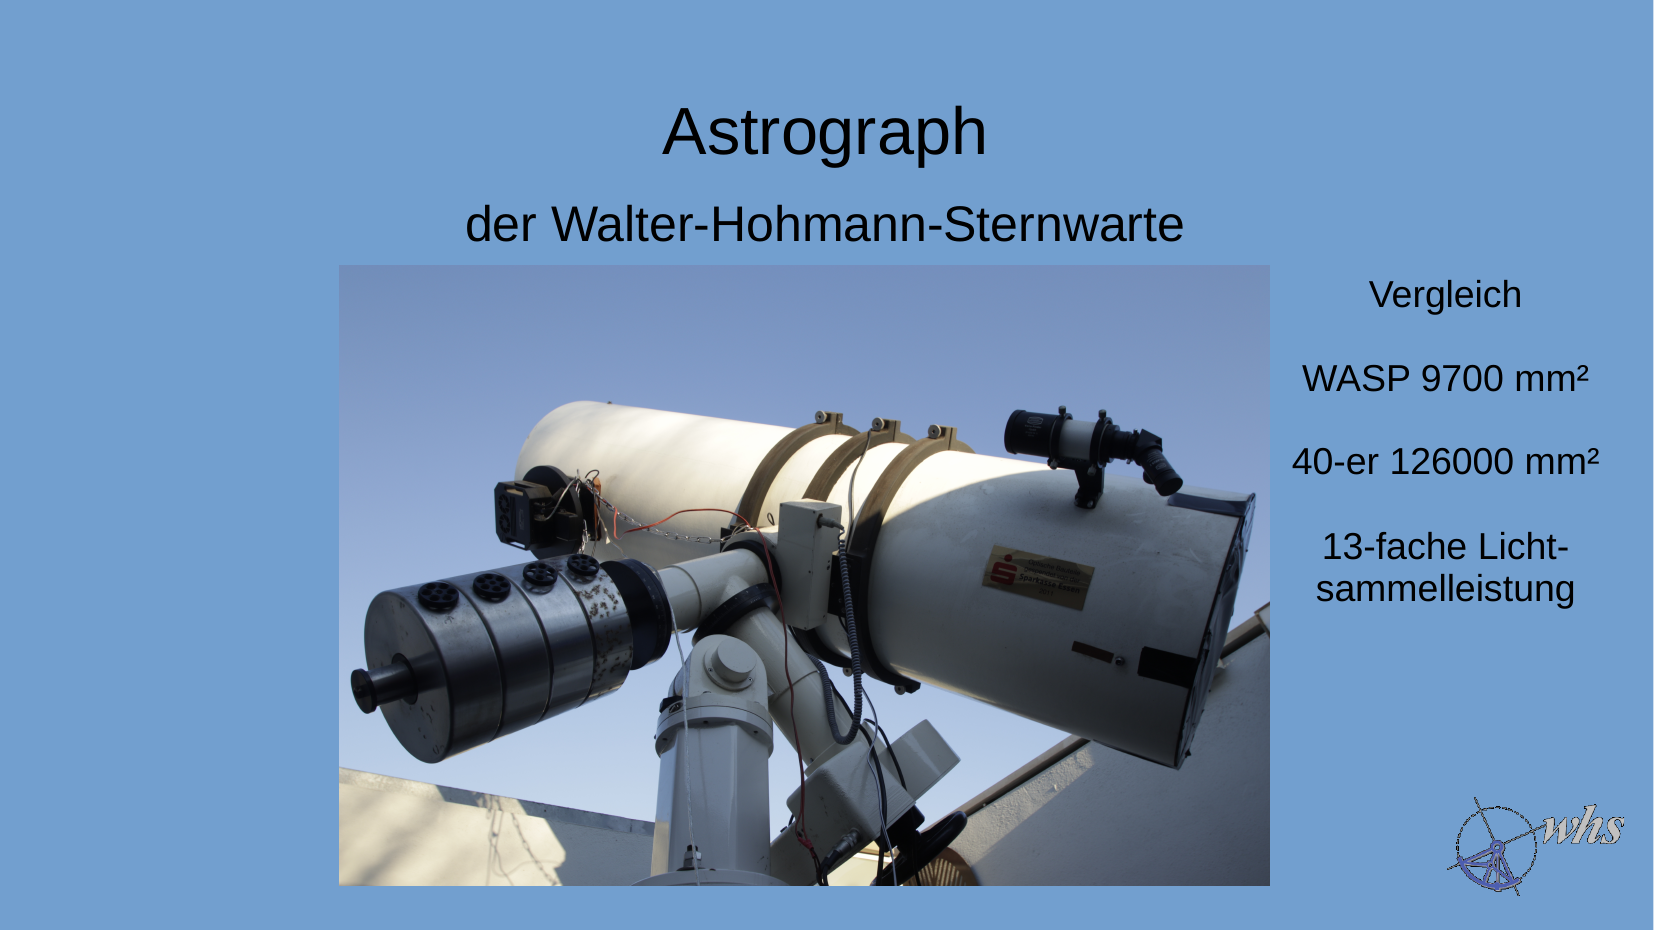

Astrograph
der Walter-Hohmann-Sternwarte
Vergleich
WASP 9700 mm²
40-er 126000 mm²
13-fache Licht-
sammelleistung